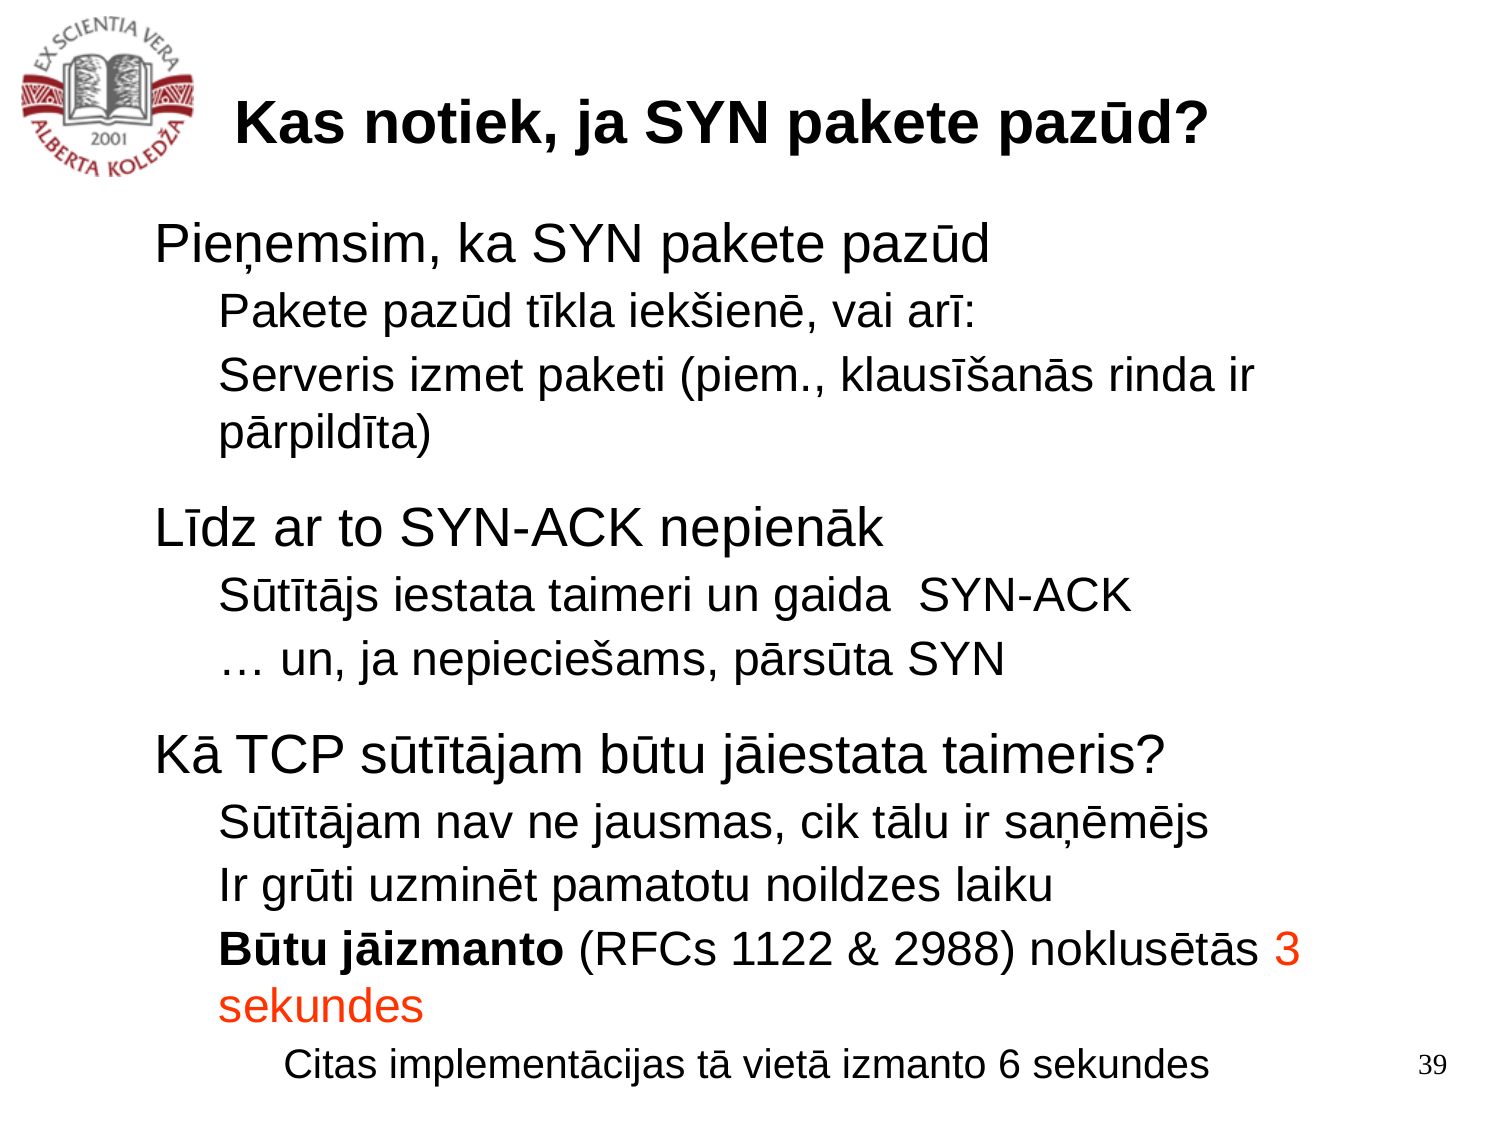

# Kas notiek, ja SYN pakete pazūd?
Pieņemsim, ka SYN pakete pazūd
Pakete pazūd tīkla iekšienē, vai arī:
Serveris izmet paketi (piem., klausīšanās rinda ir pārpildīta)
Līdz ar to SYN-ACK nepienāk
Sūtītājs iestata taimeri un gaida SYN-ACK
… un, ja nepieciešams, pārsūta SYN
Kā TCP sūtītājam būtu jāiestata taimeris?
Sūtītājam nav ne jausmas, cik tālu ir saņēmējs
Ir grūti uzminēt pamatotu noildzes laiku
Būtu jāizmanto (RFCs 1122 & 2988) noklusētās 3 sekundes
Citas implementācijas tā vietā izmanto 6 sekundes